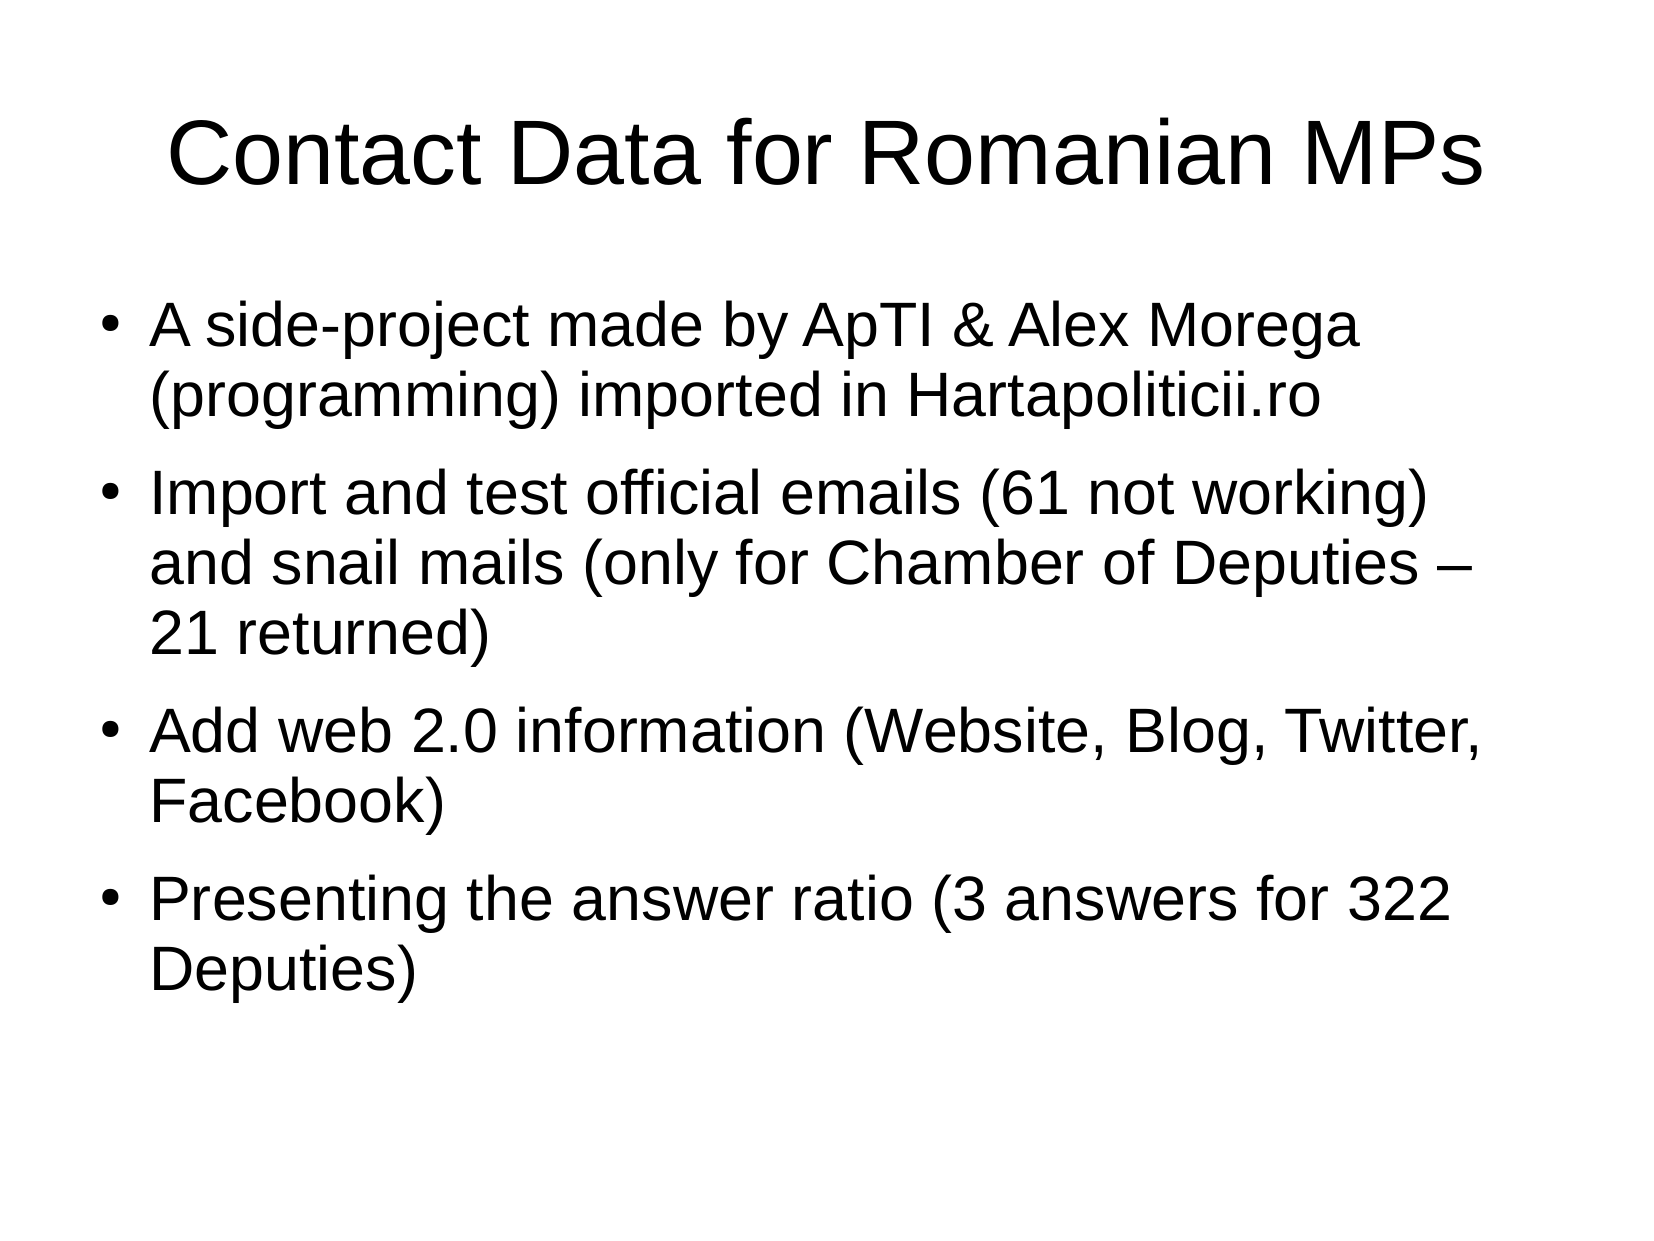

# Contact Data for Romanian MPs
A side-project made by ApTI & Alex Morega (programming) imported in Hartapoliticii.ro
Import and test official emails (61 not working) and snail mails (only for Chamber of Deputies – 21 returned)
Add web 2.0 information (Website, Blog, Twitter, Facebook)
Presenting the answer ratio (3 answers for 322 Deputies)